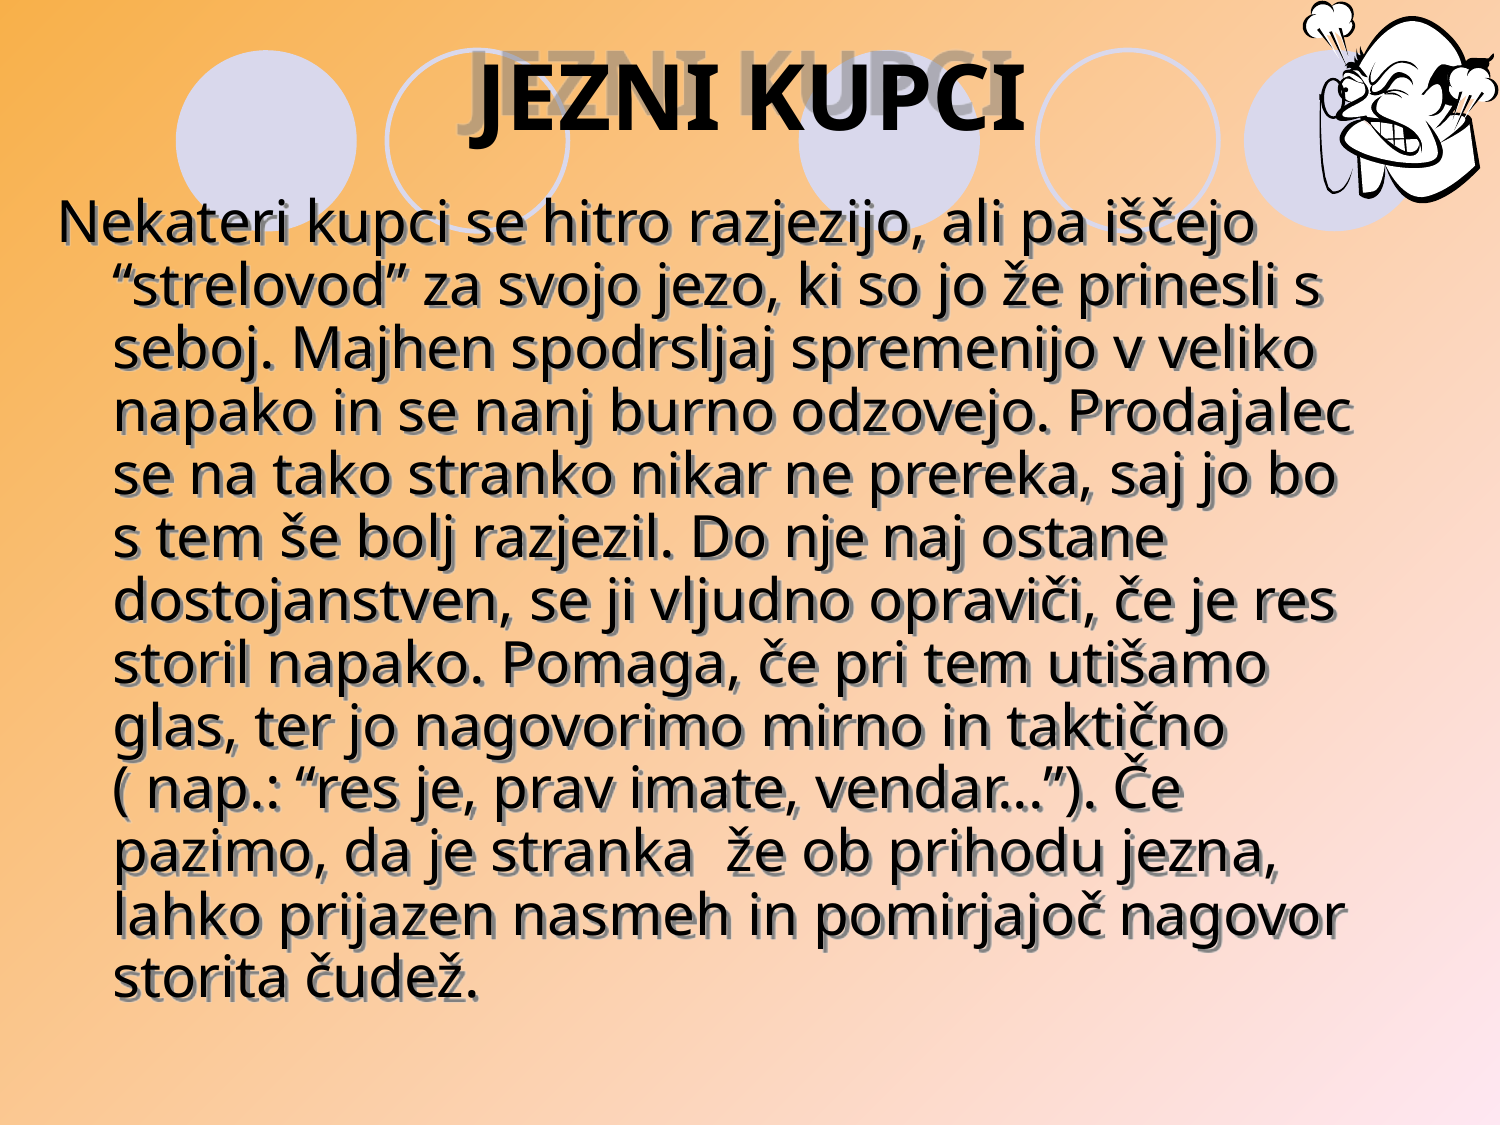

# JEZNI KUPCI
Nekateri kupci se hitro razjezijo, ali pa iščejo “strelovod” za svojo jezo, ki so jo že prinesli s seboj. Majhen spodrsljaj spremenijo v veliko napako in se nanj burno odzovejo. Prodajalec se na tako stranko nikar ne prereka, saj jo bo s tem še bolj razjezil. Do nje naj ostane dostojanstven, se ji vljudno opraviči, če je res storil napako. Pomaga, če pri tem utišamo glas, ter jo nagovorimo mirno in taktično ( nap.: “res je, prav imate, vendar...”). Če pazimo, da je stranka že ob prihodu jezna, lahko prijazen nasmeh in pomirjajoč nagovor storita čudež.